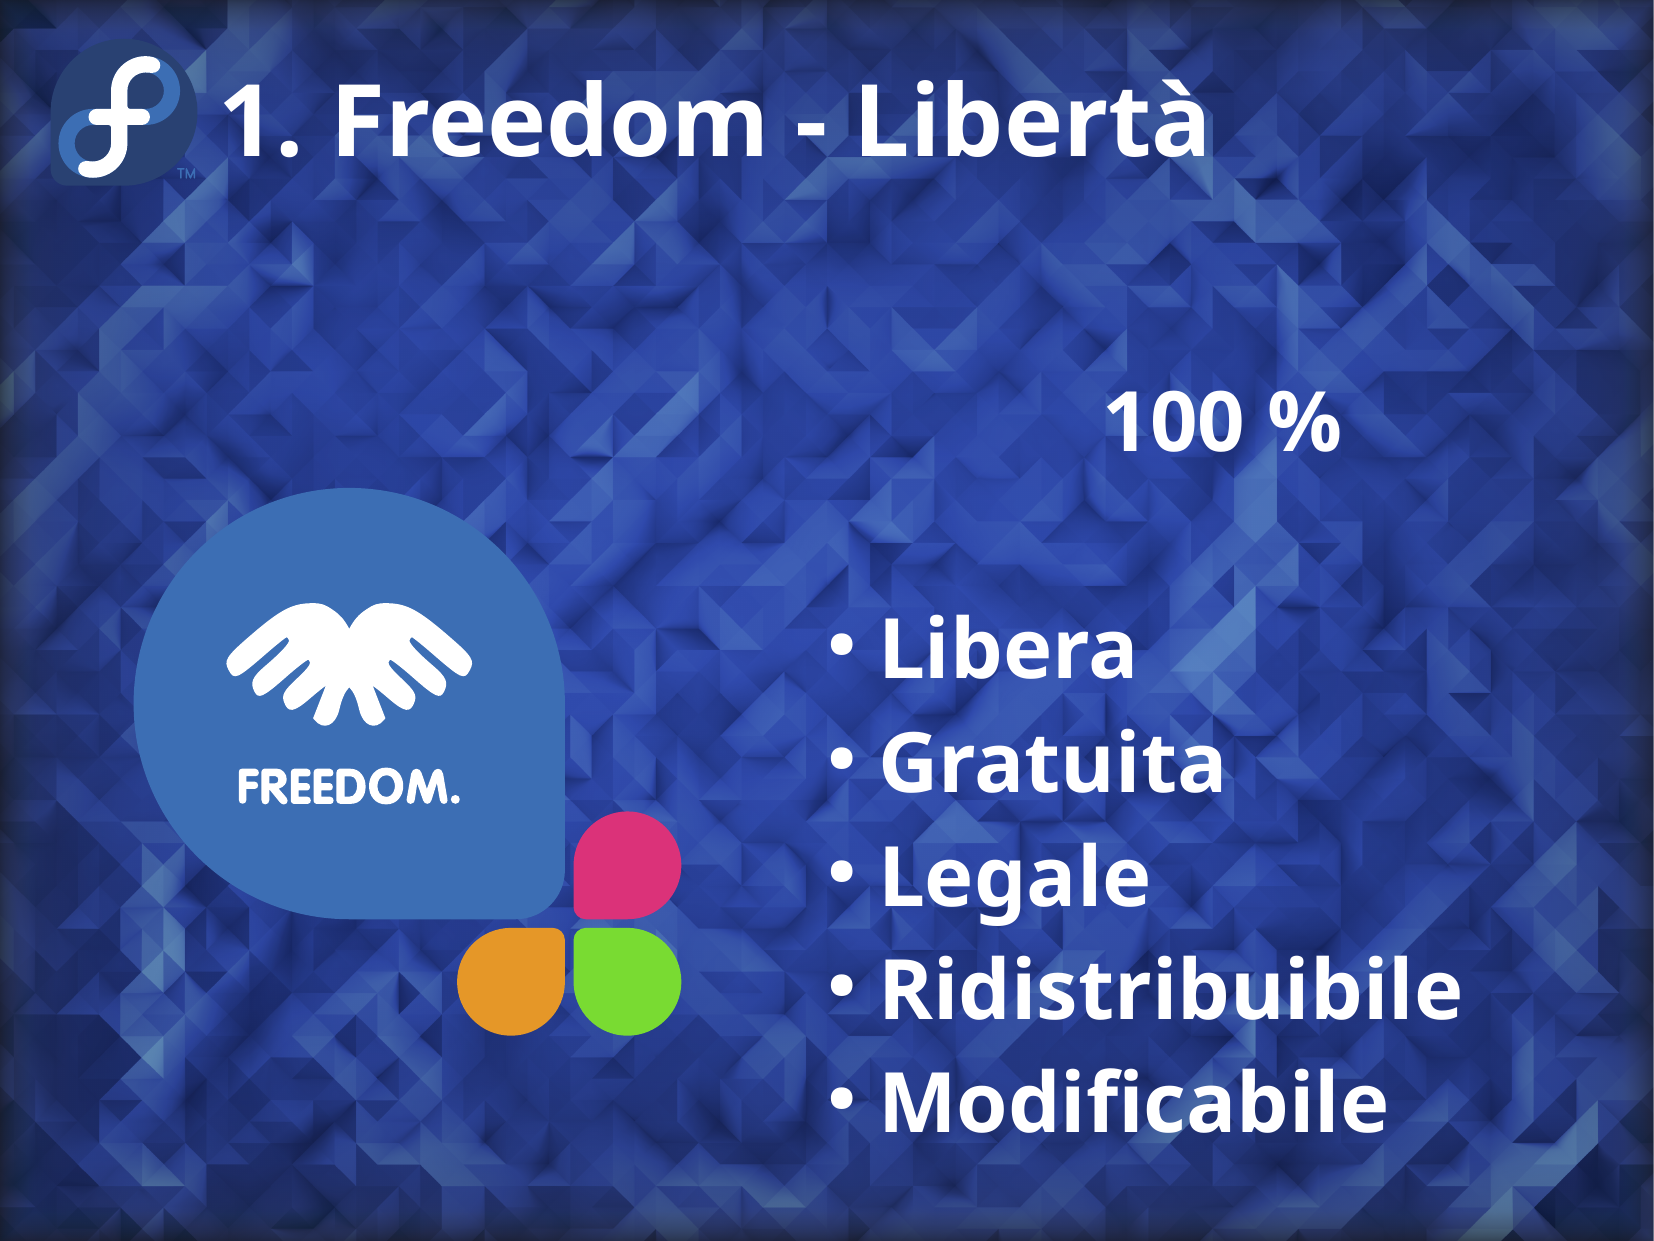

# 1. Freedom - Libertà
100 %
 Libera
 Gratuita
 Legale
 Ridistribuibile
 Modificabile